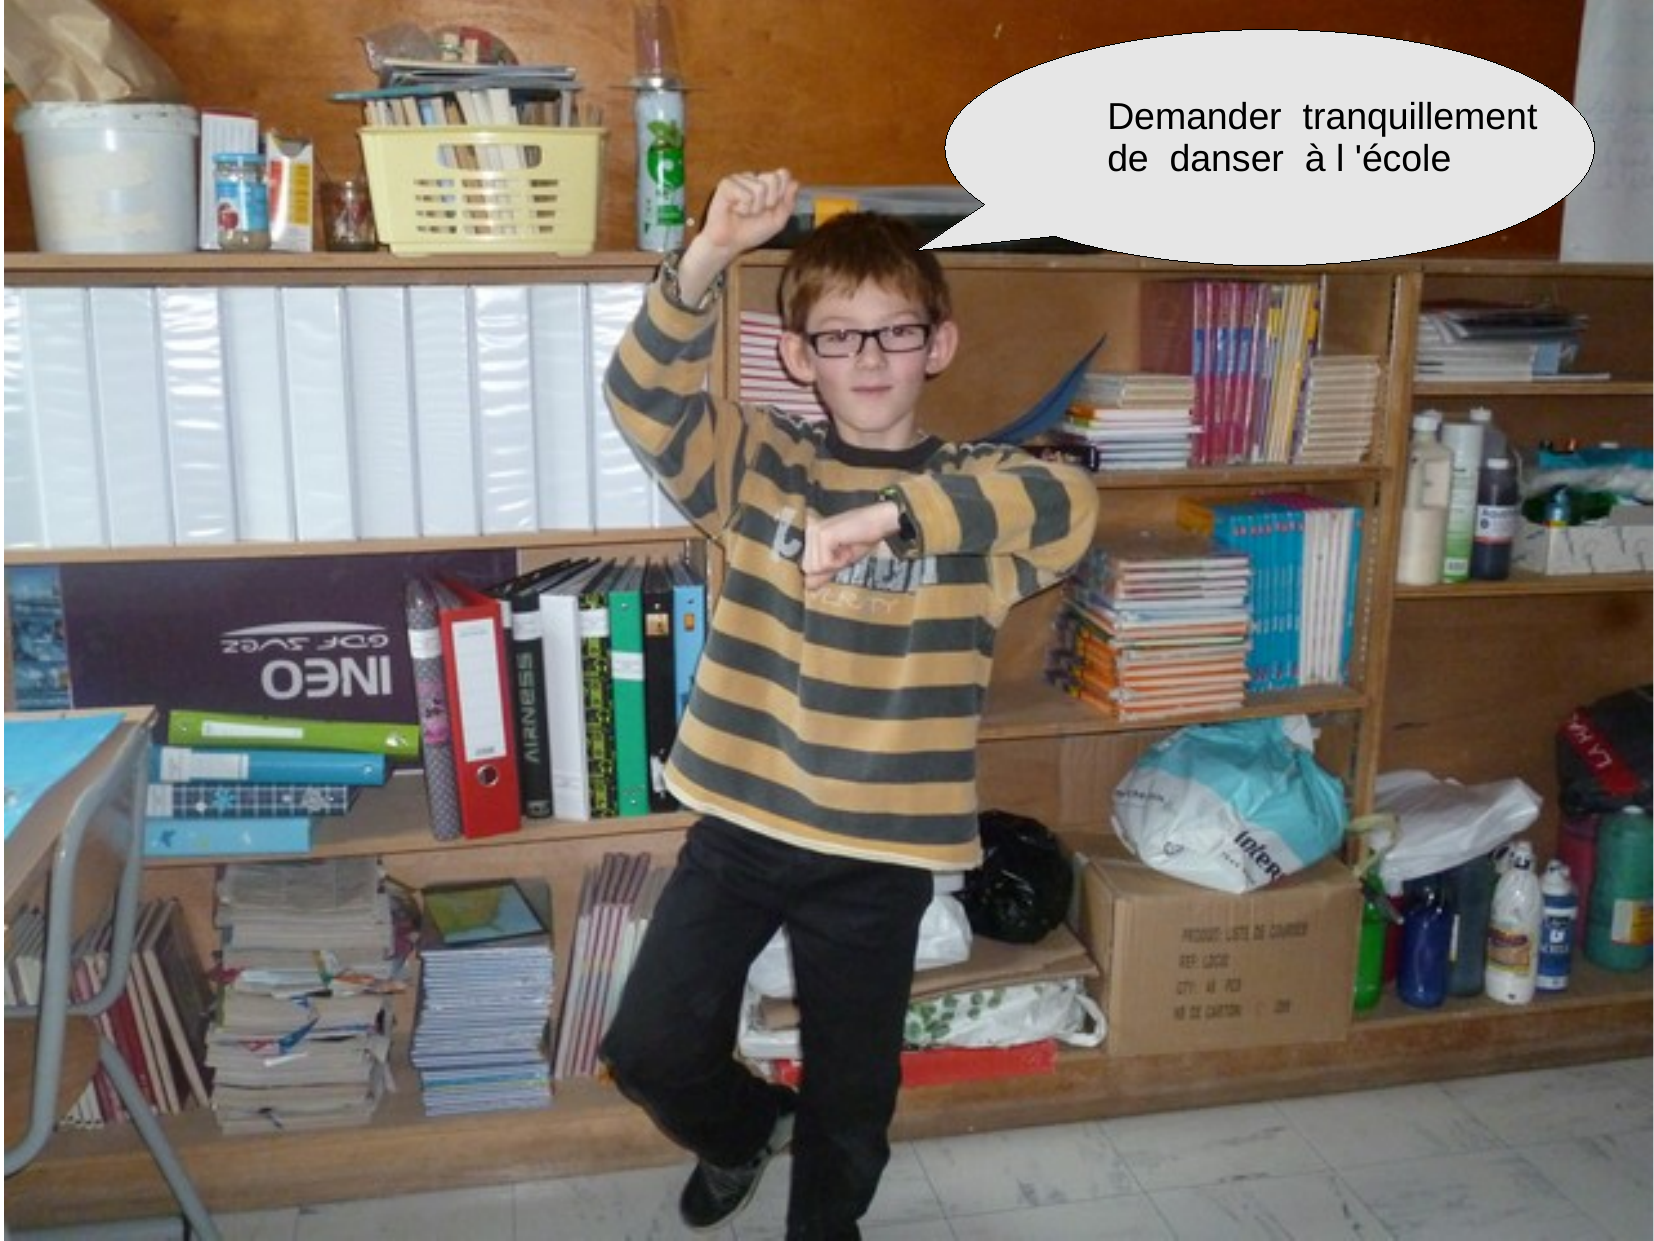

Demander tranquillement
de danser à l 'école